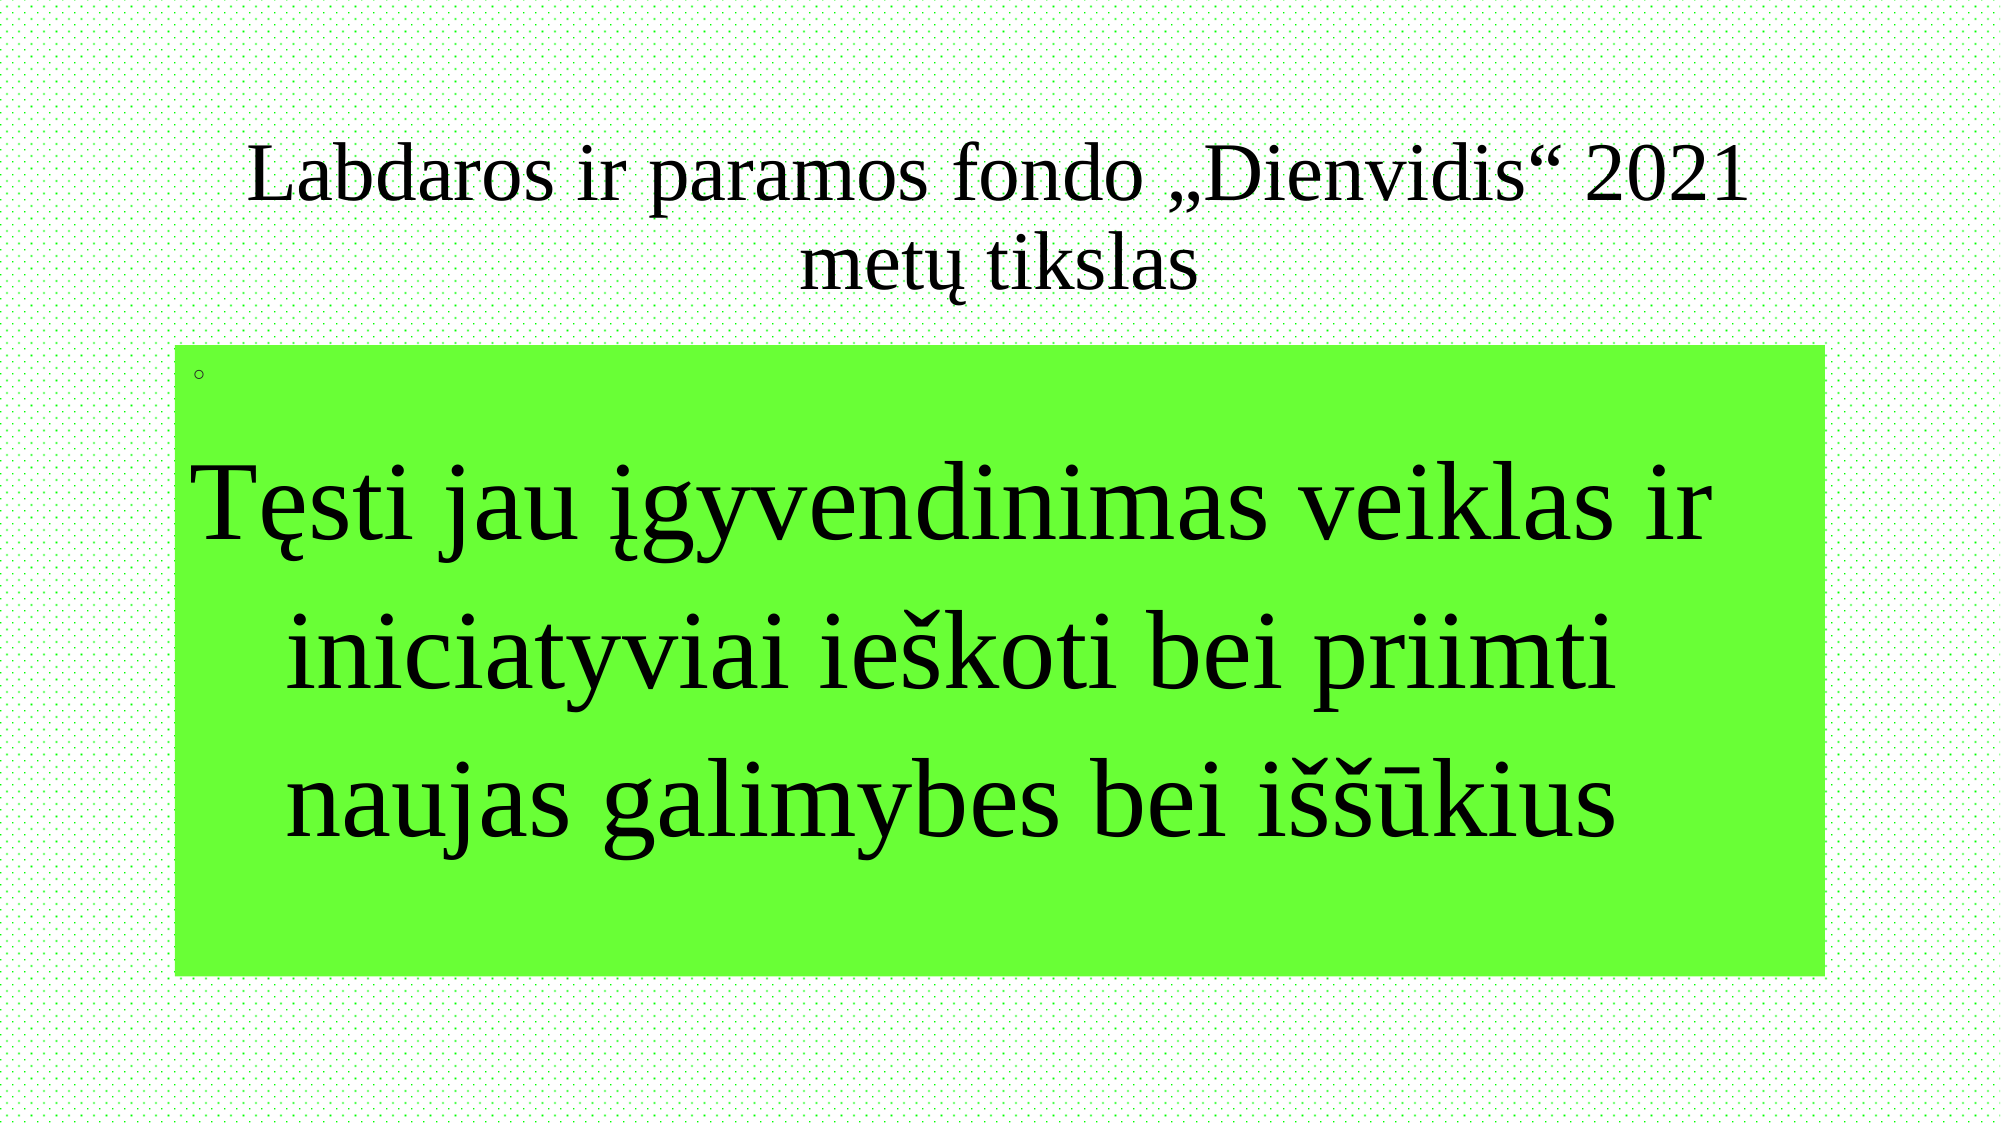

# Labdaros ir paramos fondo „Dienvidis“ 2021 metų tikslas
Tęsti jau įgyvendinimas veiklas ir iniciatyviai ieškoti bei priimti naujas galimybes bei iššūkius